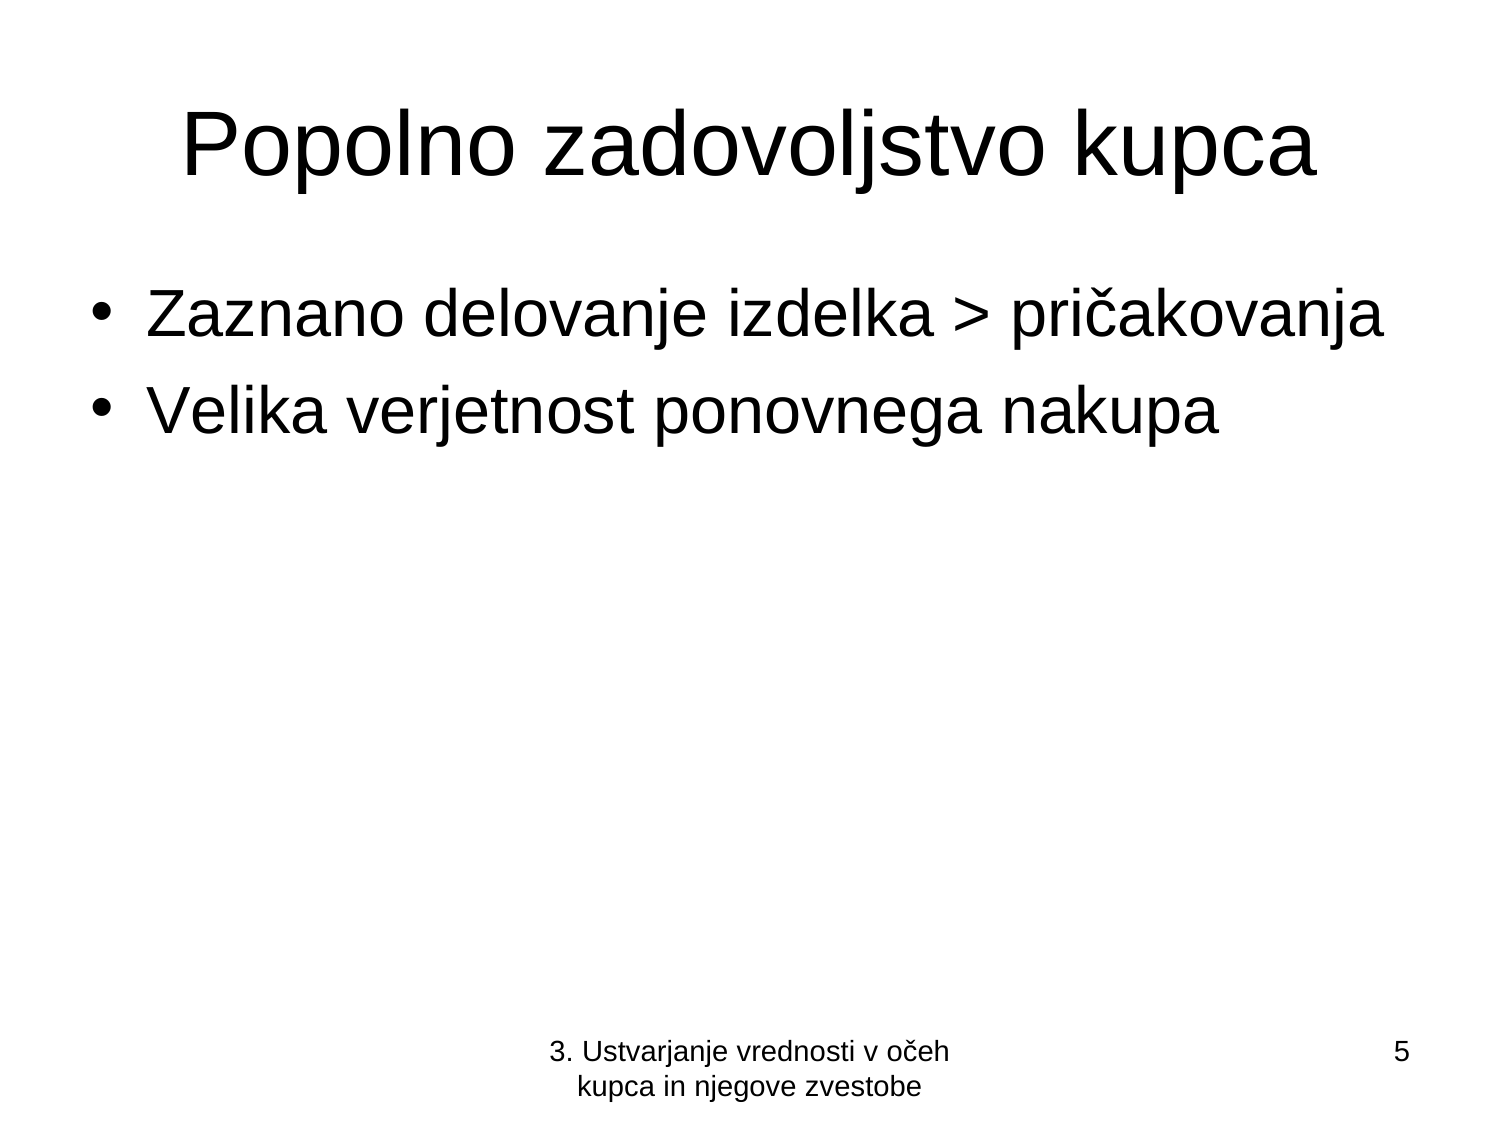

# Popolno zadovoljstvo kupca
Zaznano delovanje izdelka > pričakovanja
Velika verjetnost ponovnega nakupa
3. Ustvarjanje vrednosti v očeh kupca in njegove zvestobe